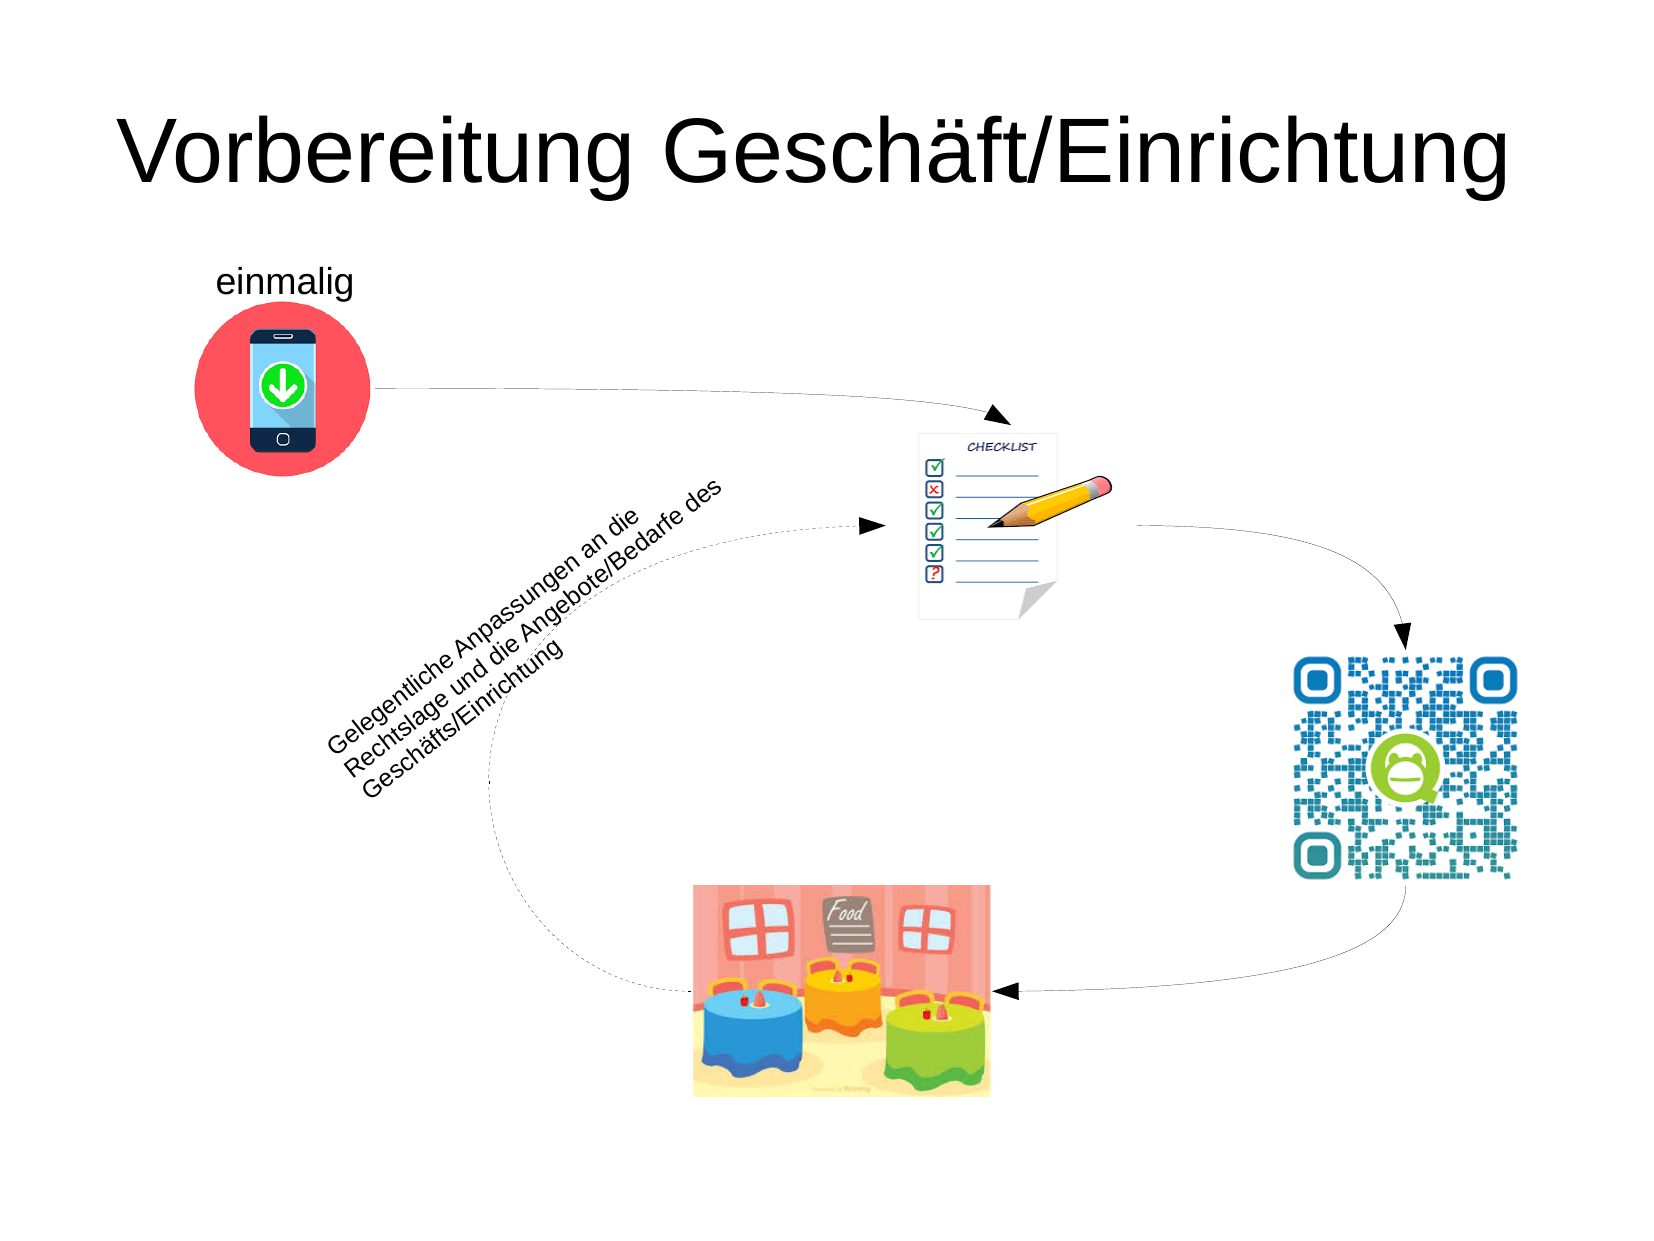

# Vorbereitung Geschäft/Einrichtung
einmalig
Gelegentliche Anpassungen an die Rechtslage und die Angebote/Bedarfe des Geschäfts/Einrichtung